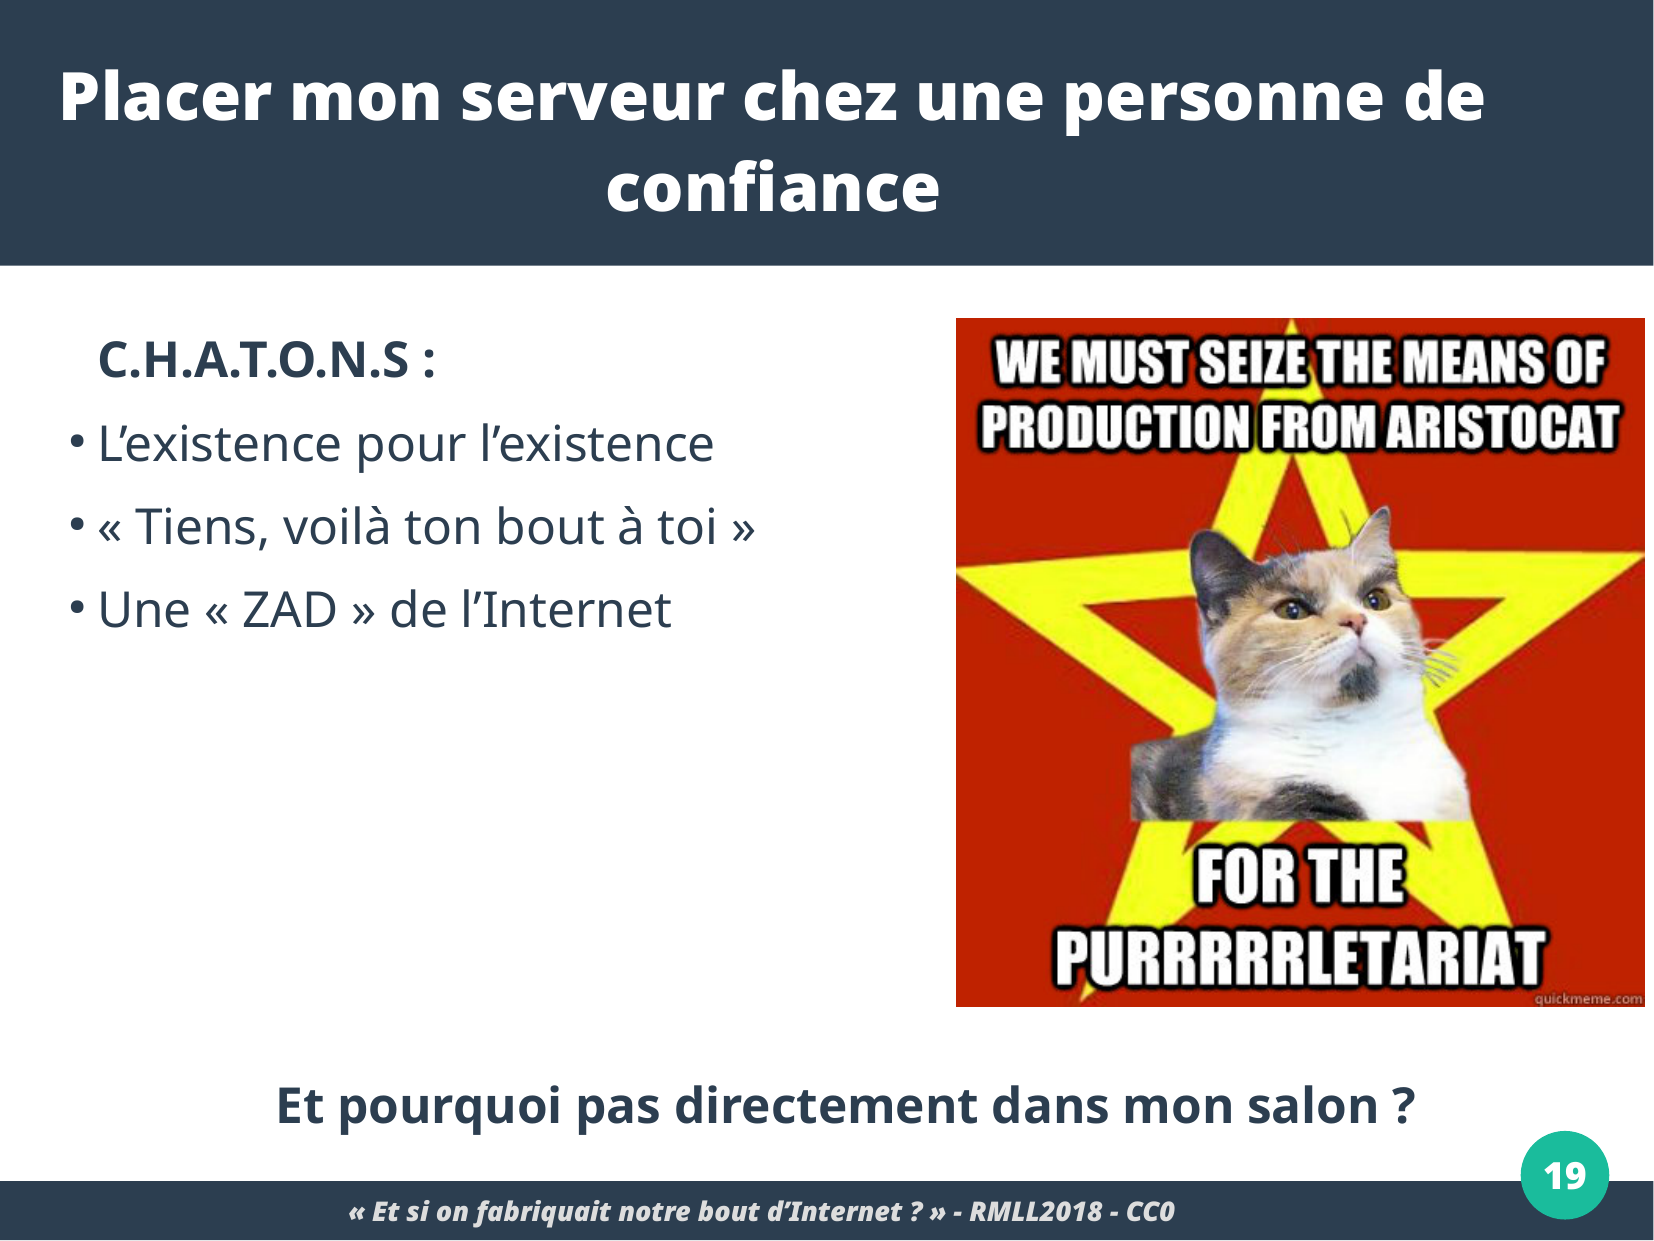

# Placer mon serveur chez une personne de confiance
C.H.A.T.O.N.S :
L’existence pour l’existence
« Tiens, voilà ton bout à toi »
Une « ZAD » de l’Internet
Et pourquoi pas directement dans mon salon ?
19
« Et si on fabriquait notre bout d’Internet ? » - RMLL2018 - CC0